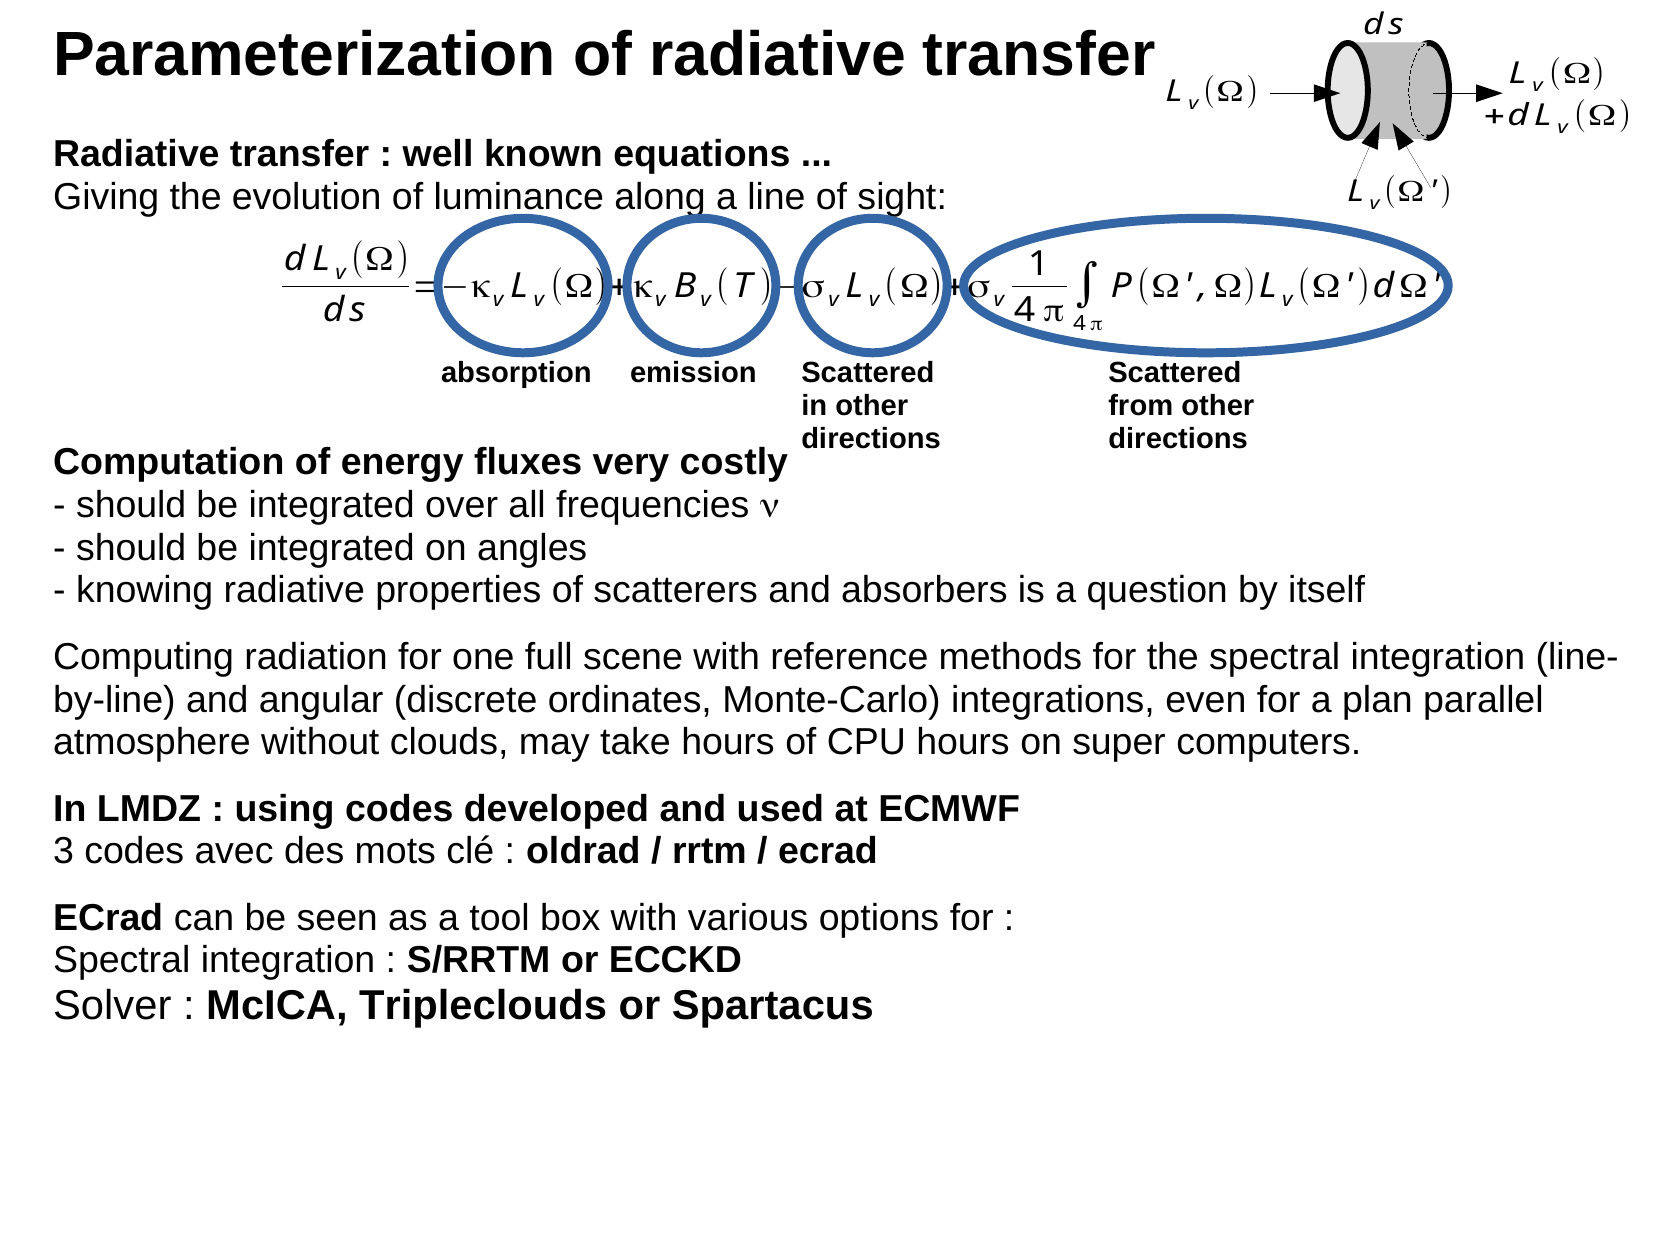

Parameterization of radiative transfer
Radiative transfer : well known equations ...
Giving the evolution of luminance along a line of sight:
Computation of energy fluxes very costly
- should be integrated over all frequencies n
- should be integrated on angles
- knowing radiative properties of scatterers and absorbers is a question by itself
Computing radiation for one full scene with reference methods for the spectral integration (line-by-line) and angular (discrete ordinates, Monte-Carlo) integrations, even for a plan parallel atmosphere without clouds, may take hours of CPU hours on super computers.
In LMDZ : using codes developed and used at ECMWF
3 codes avec des mots clé : oldrad / rrtm / ecrad
ECrad can be seen as a tool box with various options for :
Spectral integration : S/RRTM or ECCKD
Solver : McICA, Tripleclouds or Spartacus
absorption
emission
Scattered in other directions
Scattered from other directions